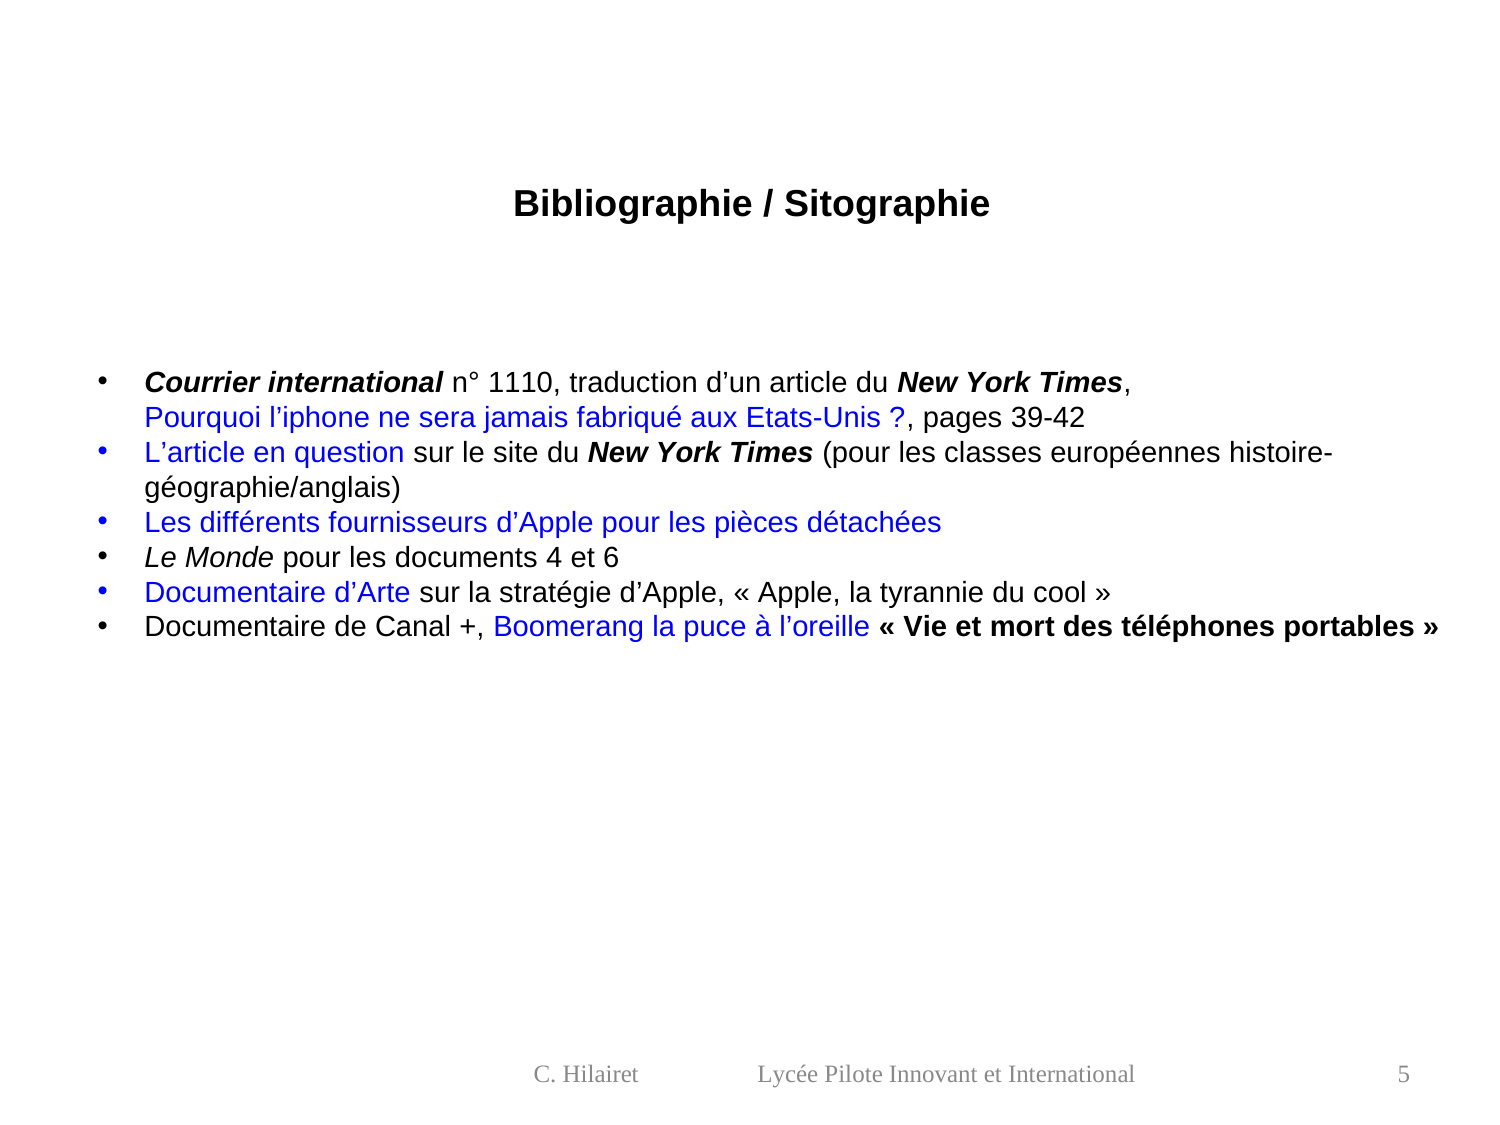

# Bibliographie / Sitographie
Courrier international n° 1110, traduction d’un article du New York Times, Pourquoi l’iphone ne sera jamais fabriqué aux Etats-Unis ?, pages 39-42
L’article en question sur le site du New York Times (pour les classes européennes histoire-géographie/anglais)
Les différents fournisseurs d’Apple pour les pièces détachées
Le Monde pour les documents 4 et 6
Documentaire d’Arte sur la stratégie d’Apple, « Apple, la tyrannie du cool »
Documentaire de Canal +, Boomerang la puce à l’oreille « Vie et mort des téléphones portables »
C. Hilairet Lycée Pilote Innovant et International